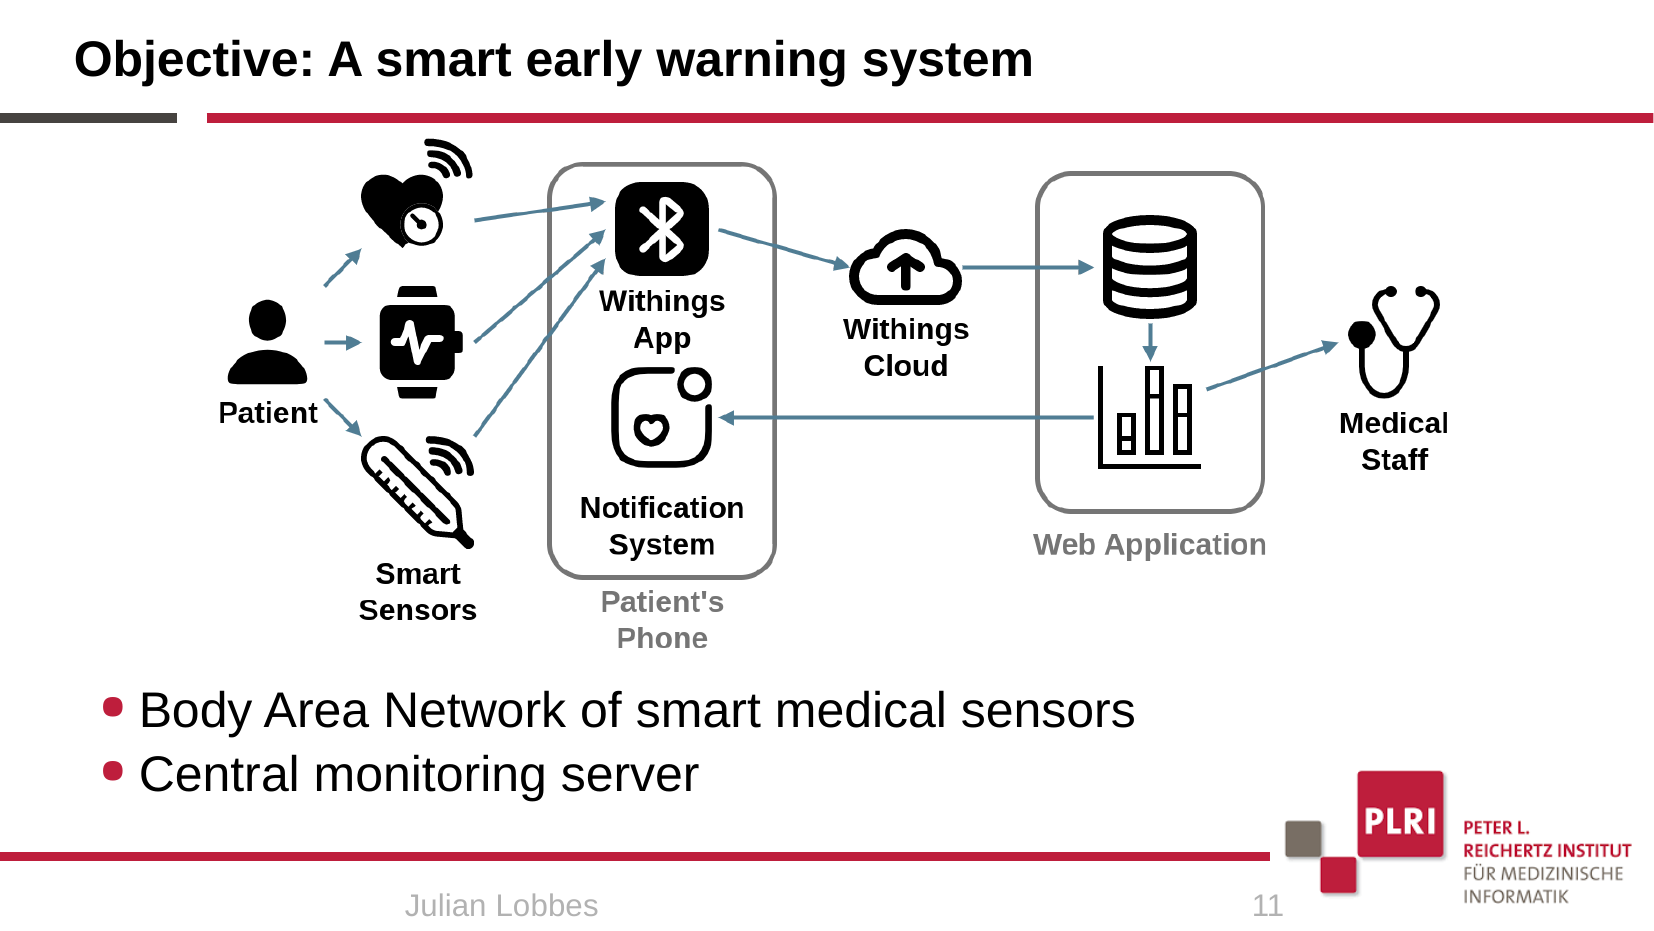

Objective: A smart early warning system
Body Area Network of smart medical sensors
Central monitoring server
Julian Lobbes